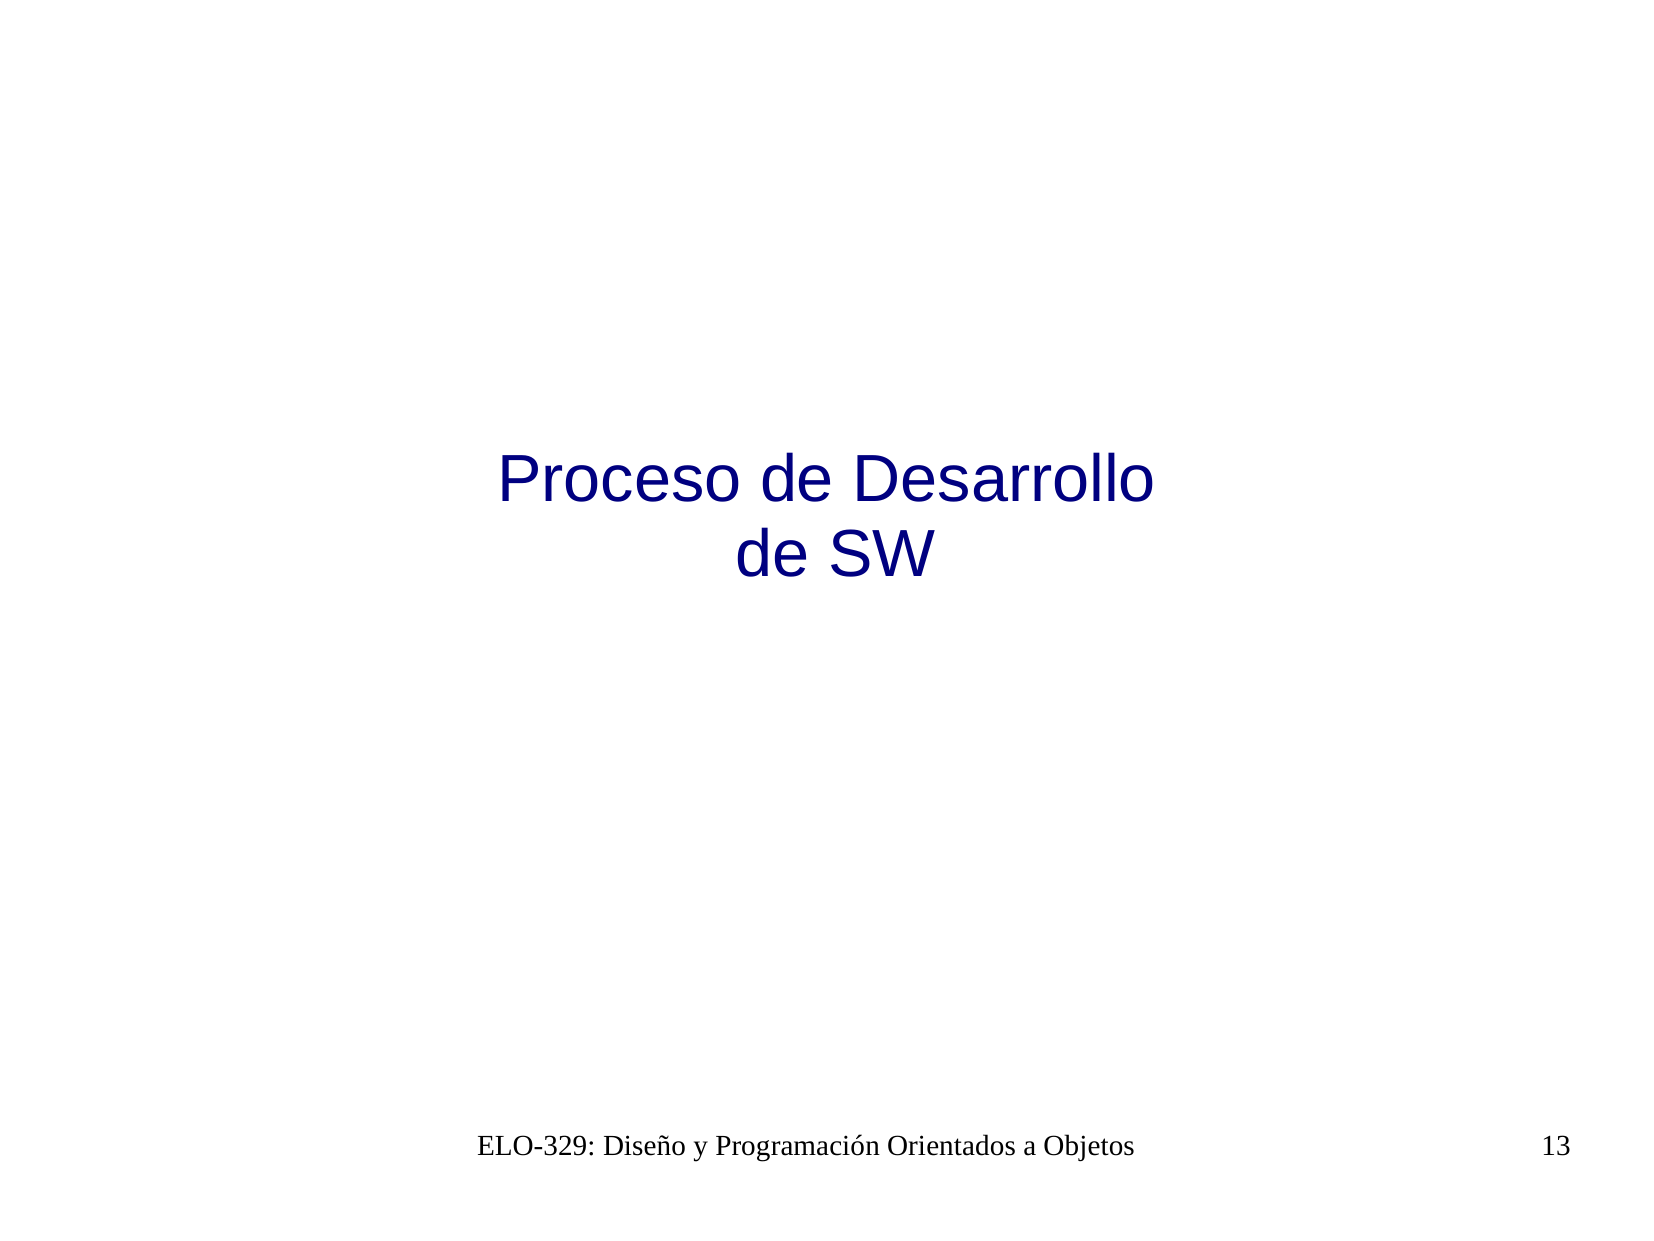

# Proceso de Desarrollo de SW
13